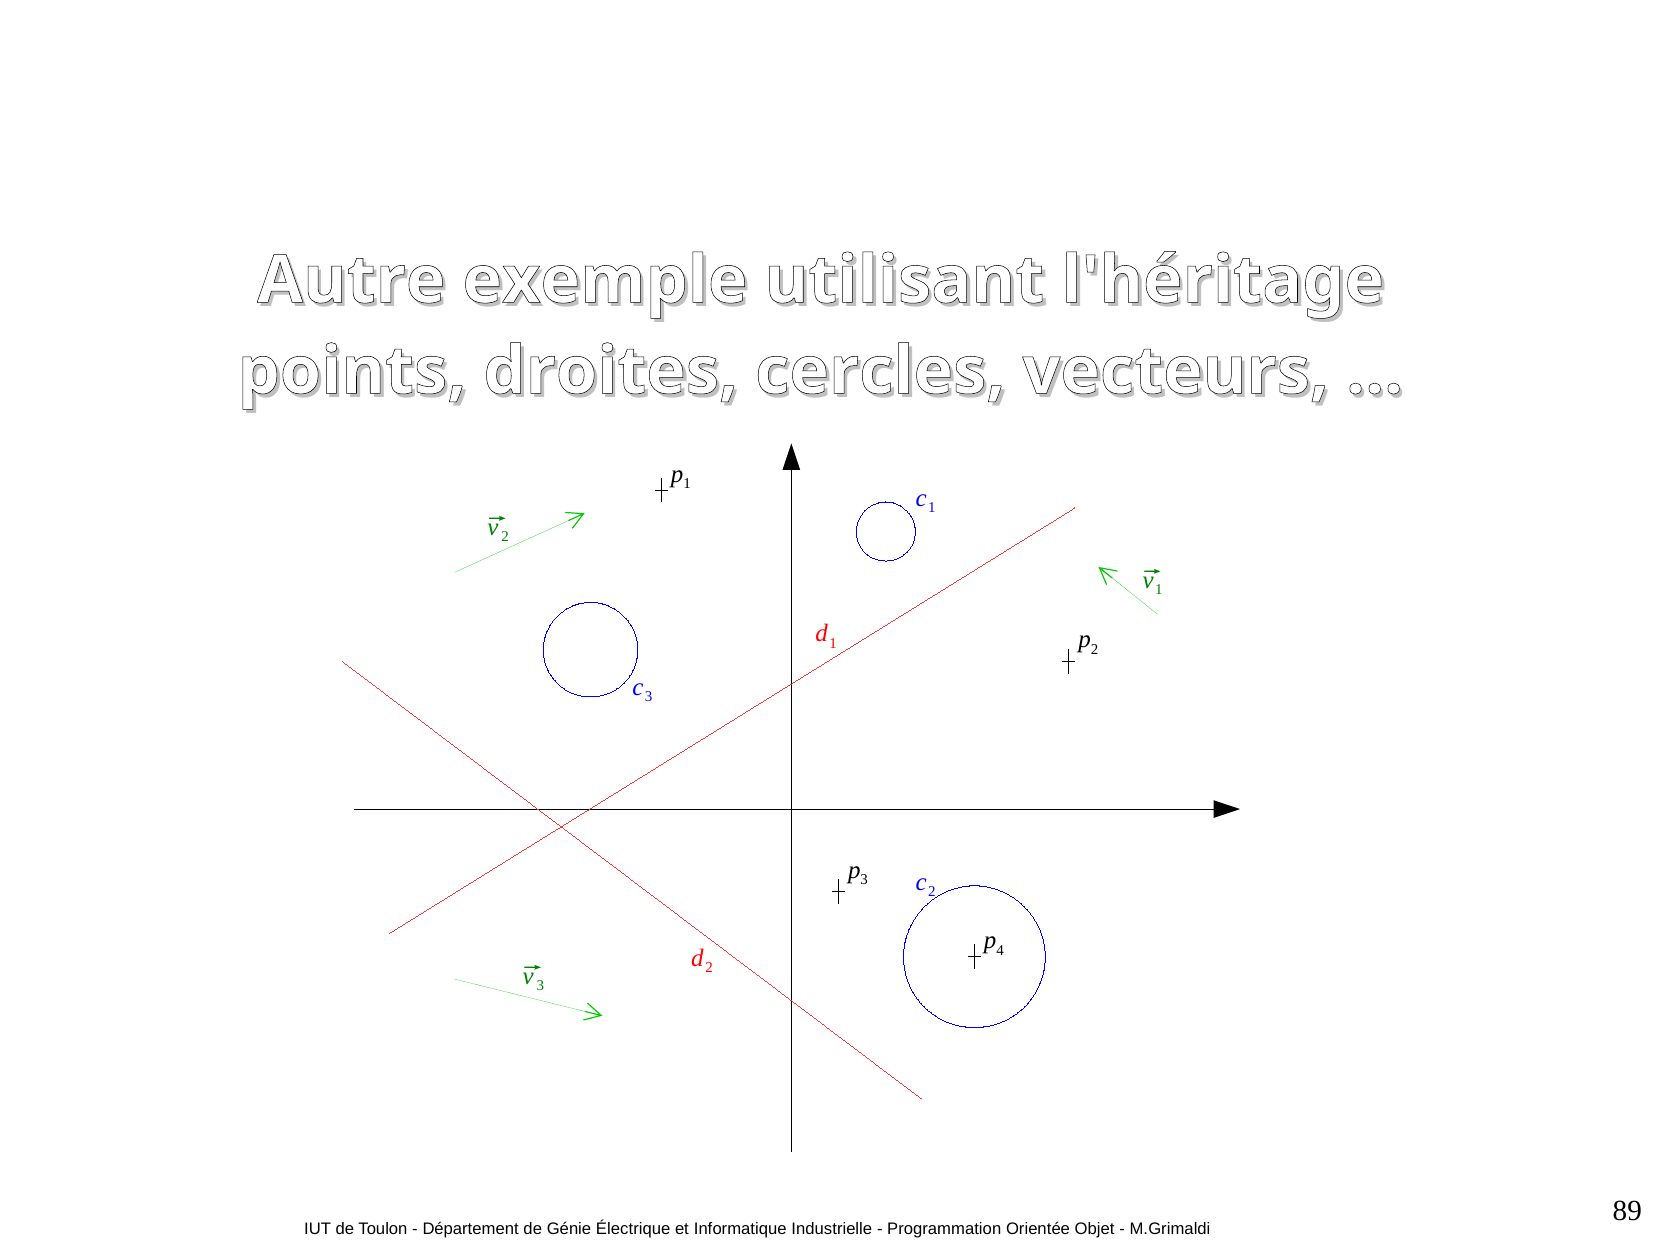

# Autre exemple utilisant l'héritage points, droites, cercles, vecteurs, ...